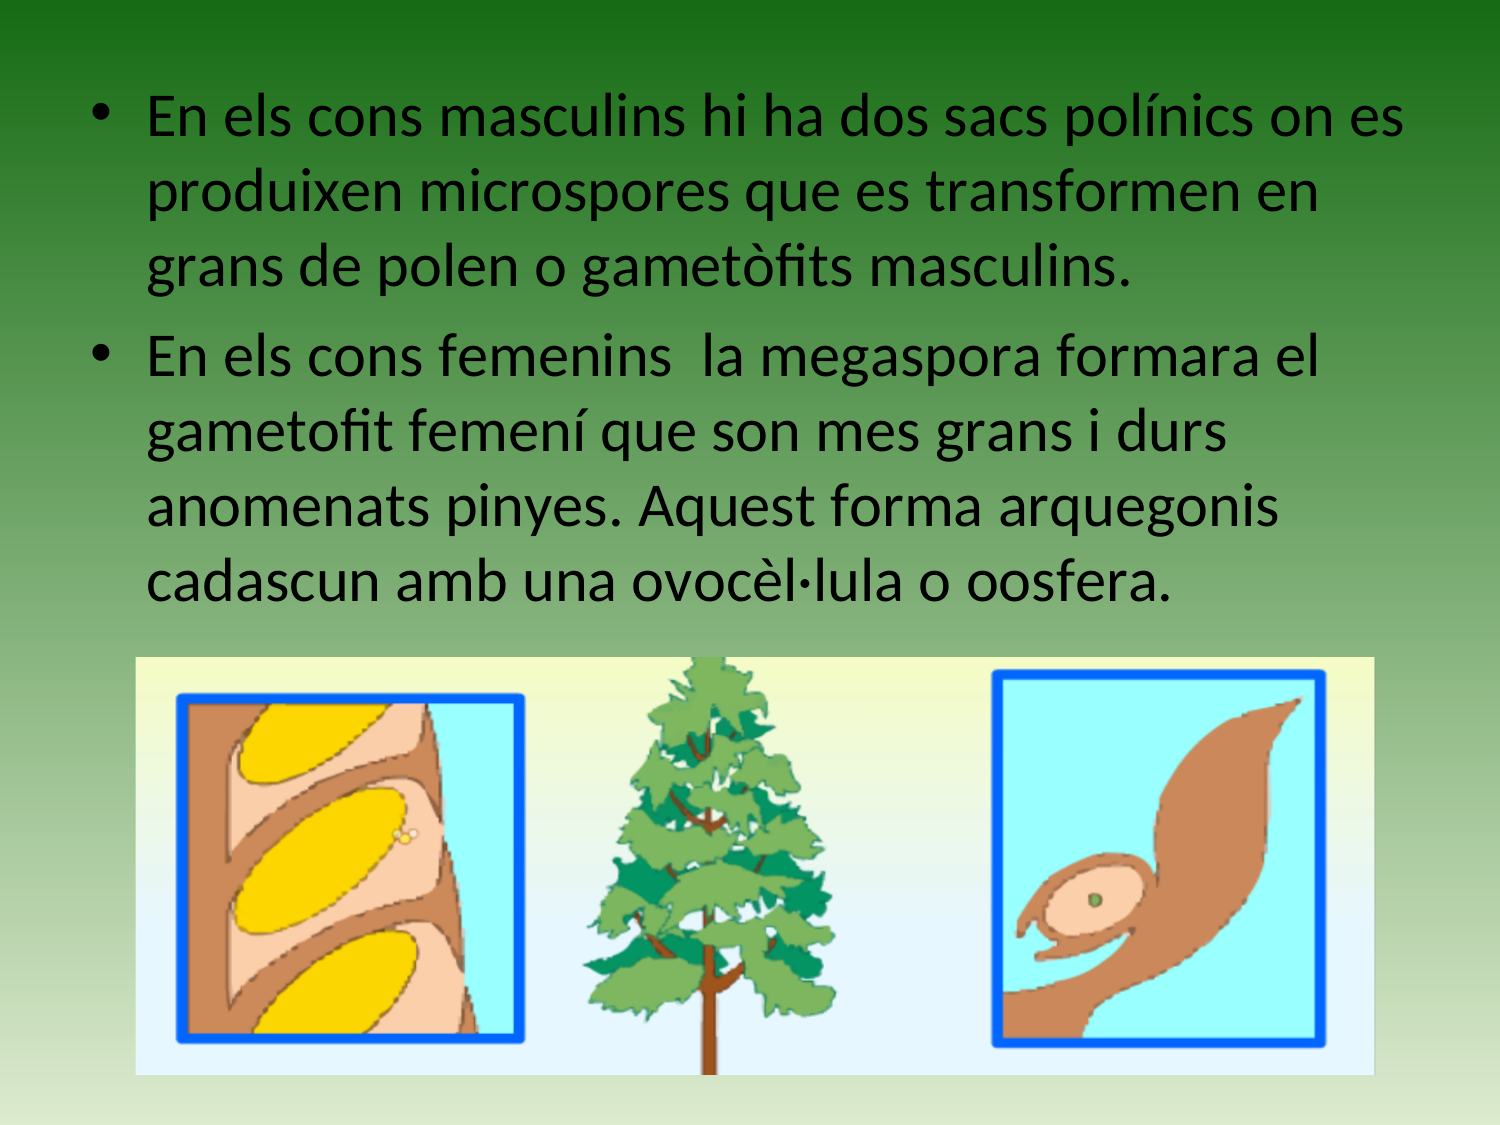

# En els cons masculins hi ha dos sacs polínics on es produixen microspores que es transformen en grans de polen o gametòfits masculins.
En els cons femenins la megaspora formara el gametofit femení que son mes grans i durs anomenats pinyes. Aquest forma arquegonis cadascun amb una ovocèl·lula o oosfera.